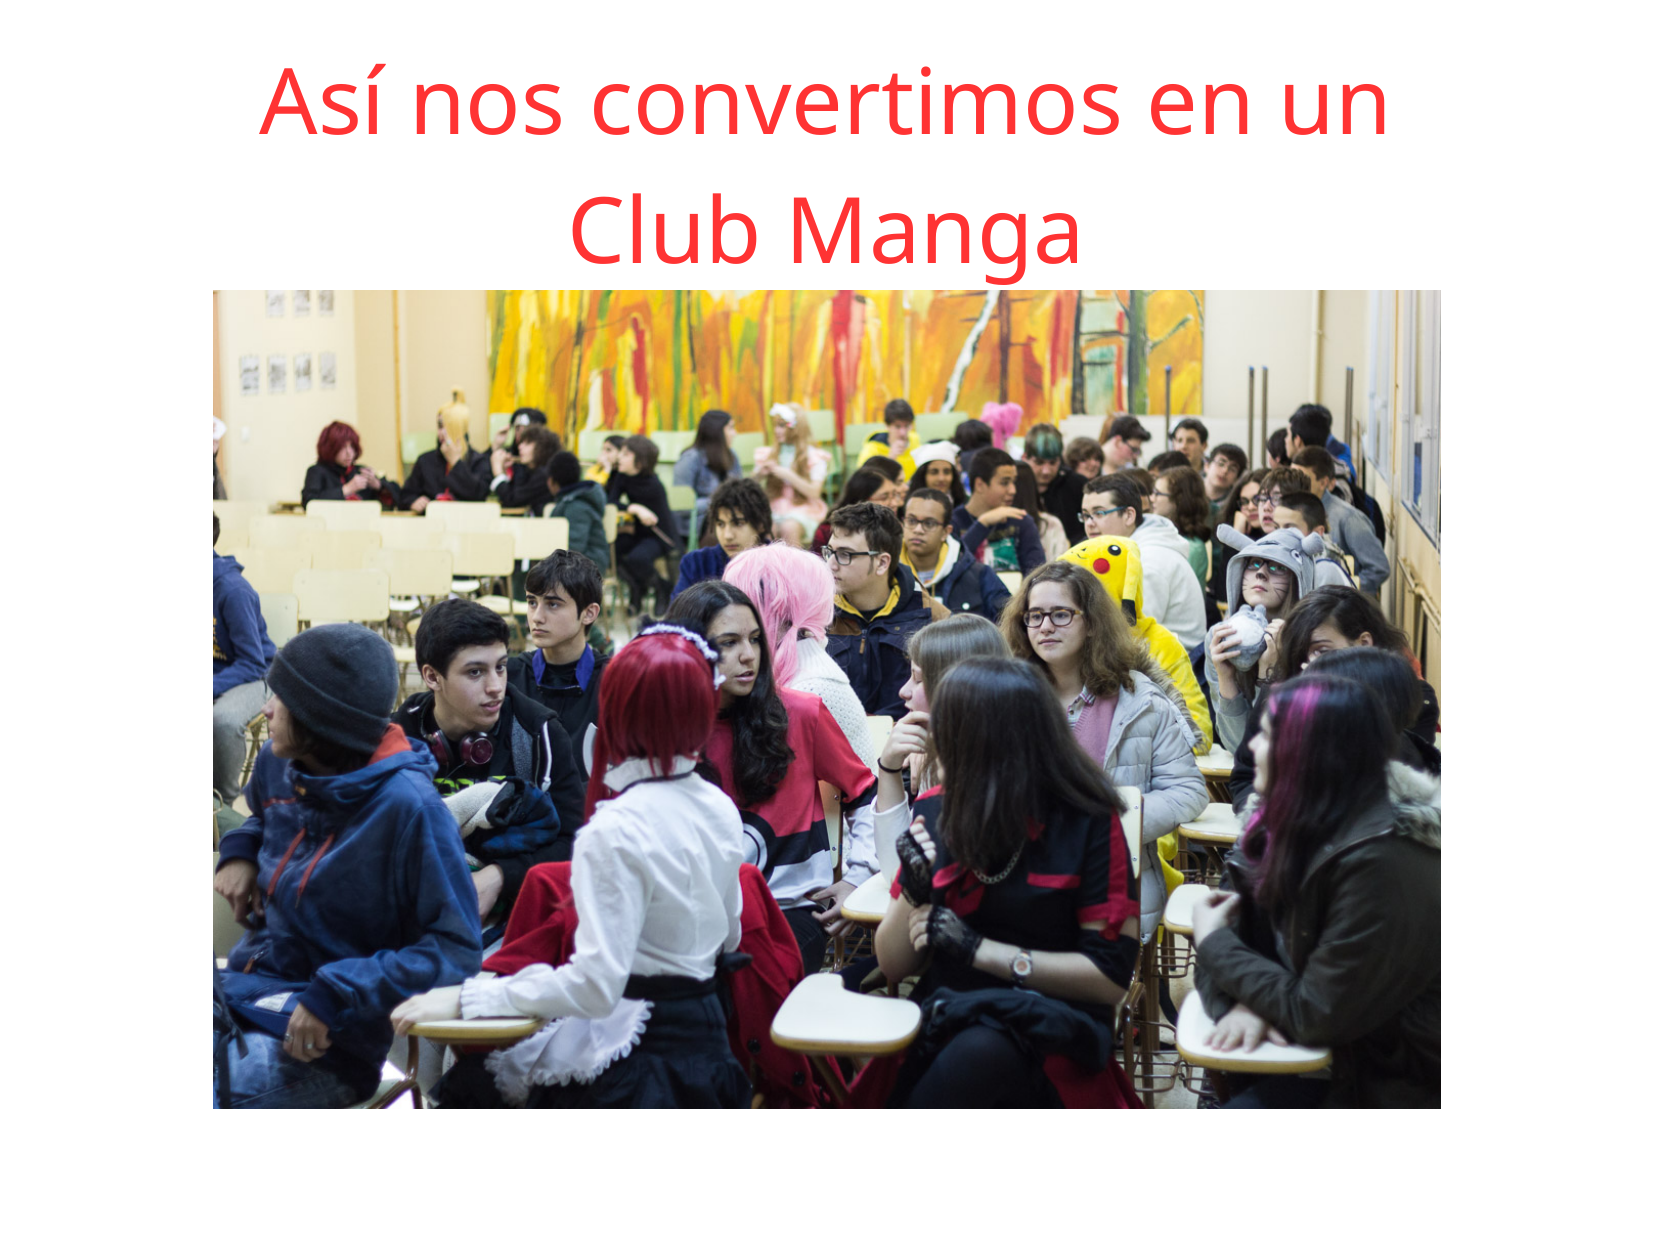

# Así nos convertimos en un Club Manga